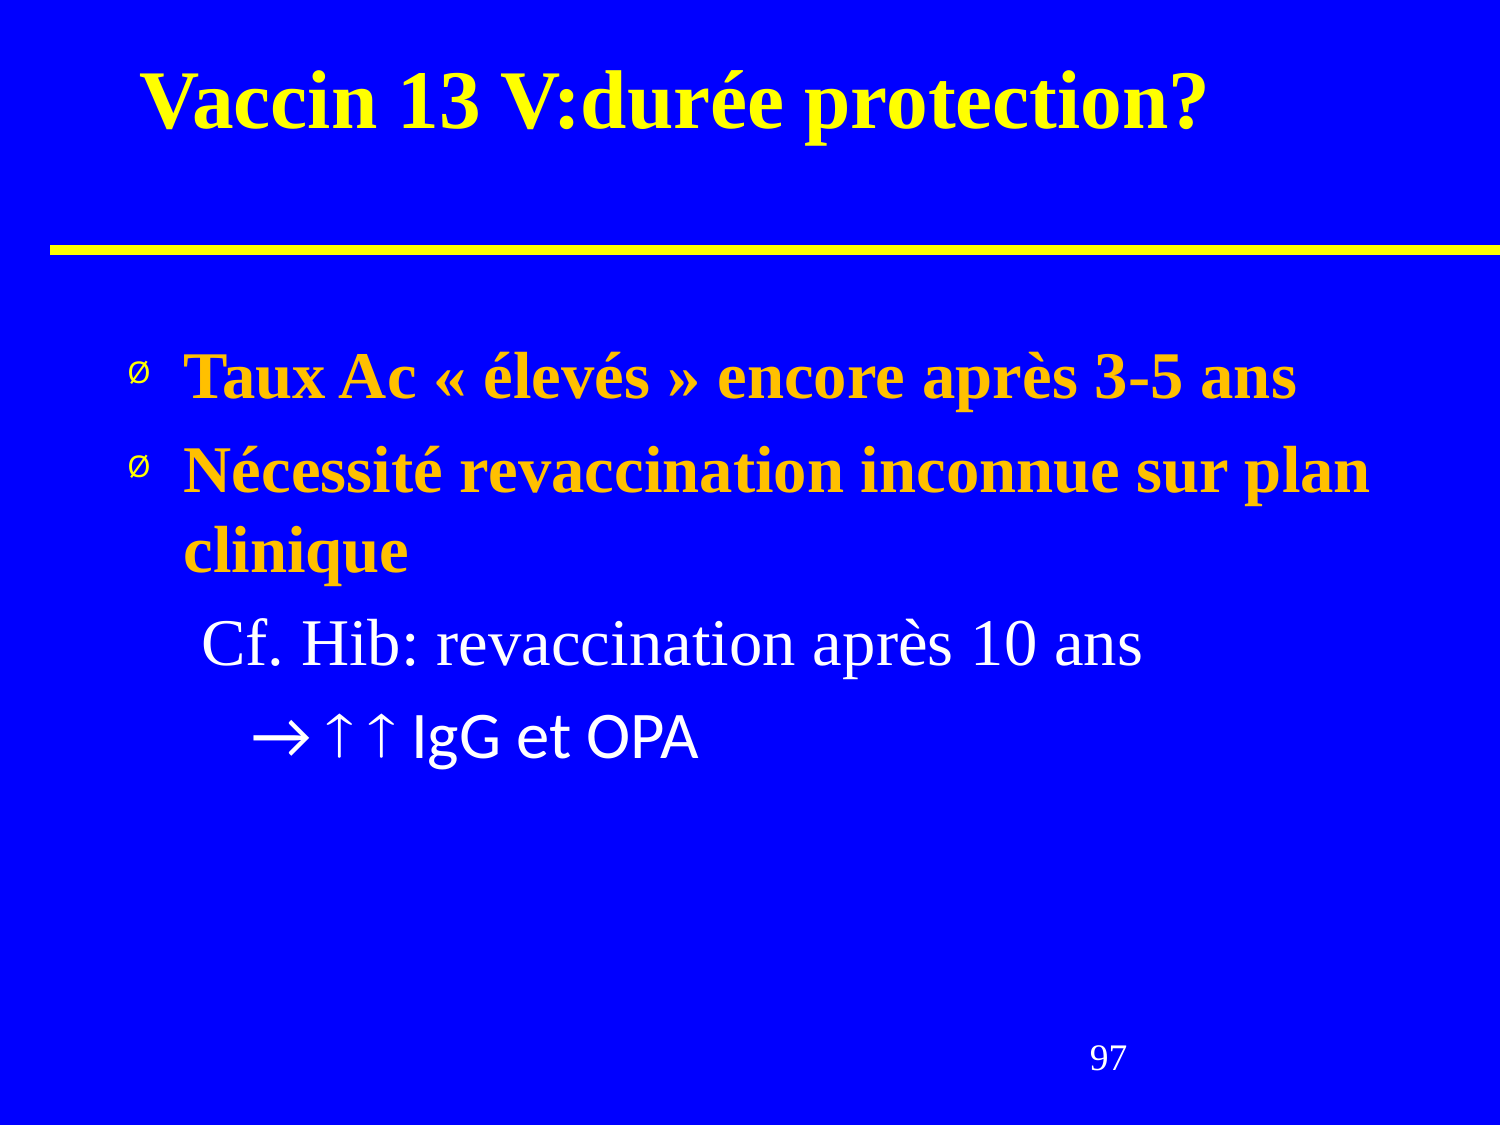

# Vaccin 13 V:durée protection?
Taux Ac « élevés » encore après 3-5 ans
Nécessité revaccination inconnue sur plan clinique
	Cf. Hib: revaccination après 10 ans
 	 →   IgG et OPA